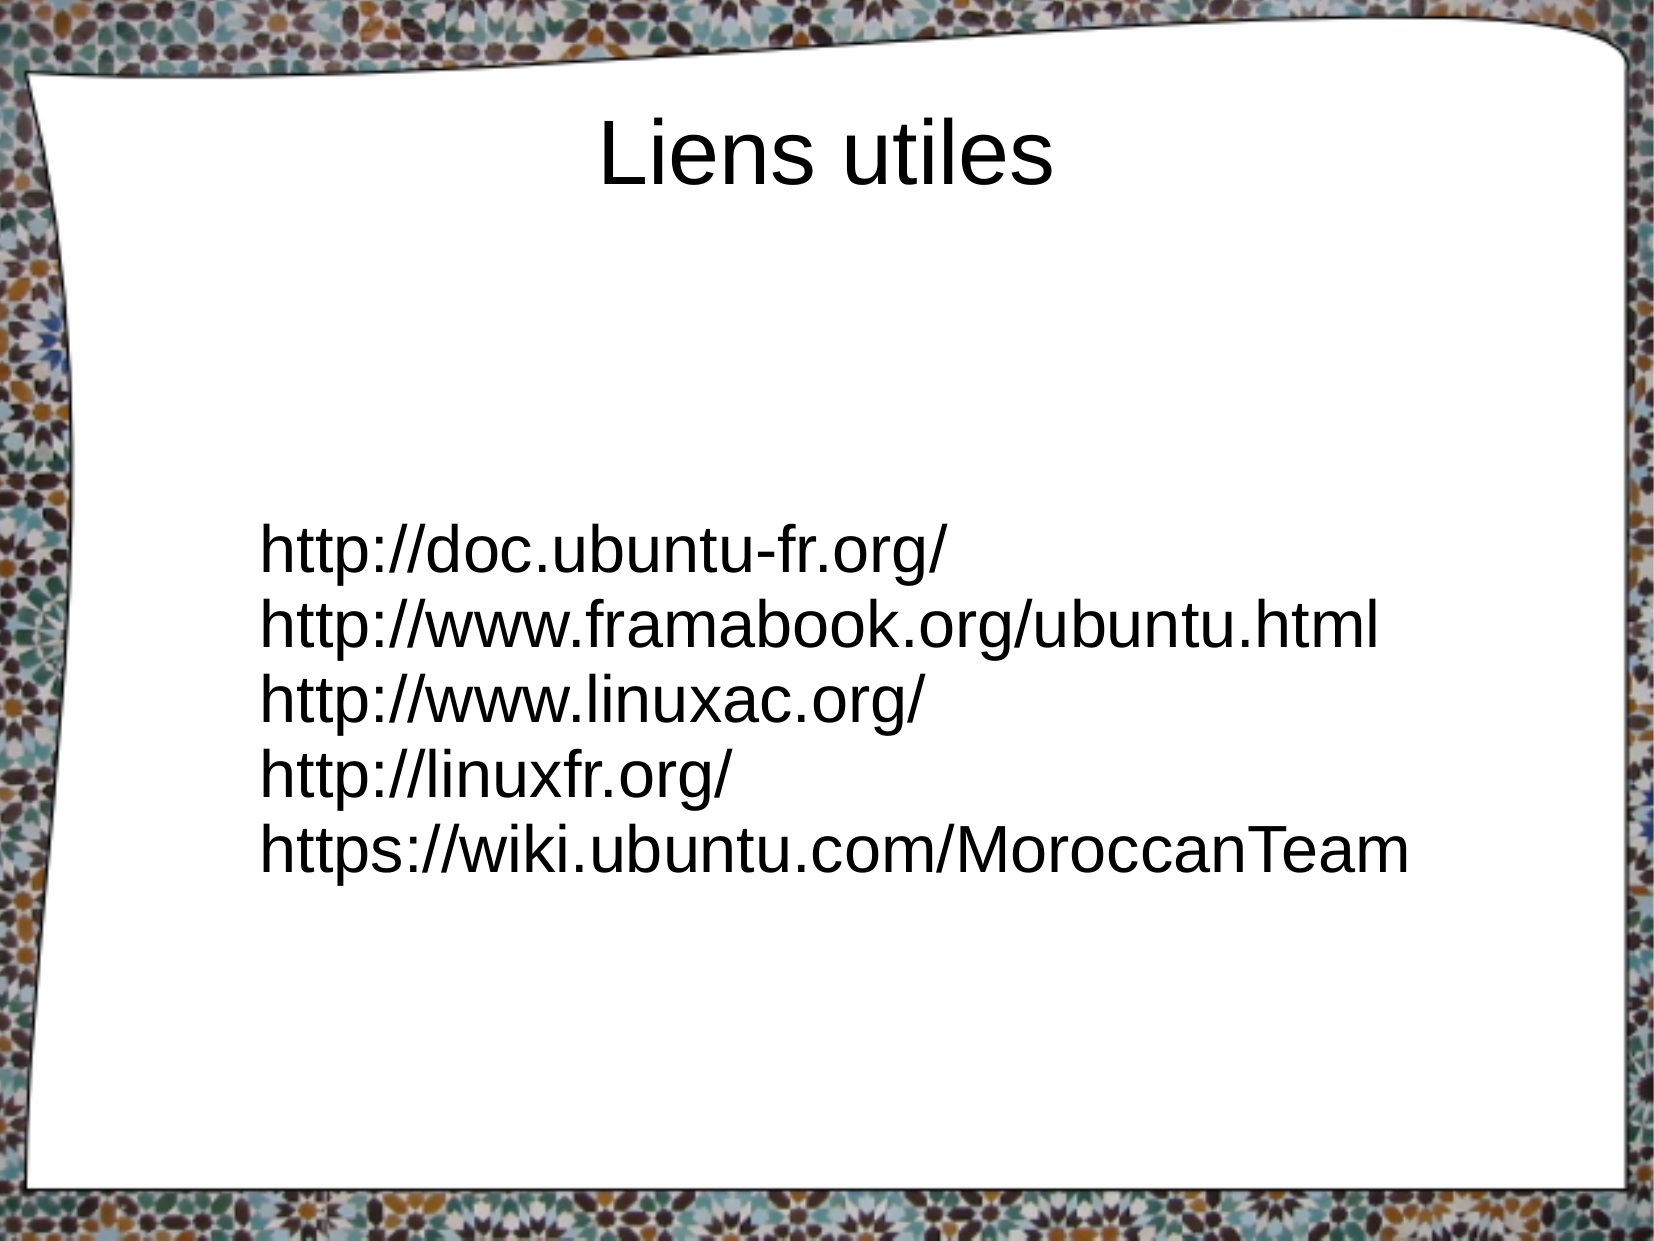

# Liens utiles
http://doc.ubuntu-fr.org/
http://www.framabook.org/ubuntu.html
http://www.linuxac.org/
http://linuxfr.org/
https://wiki.ubuntu.com/MoroccanTeam
Linux : Le quoi, le pourquoi et le comment (Nibrass/Oujda)